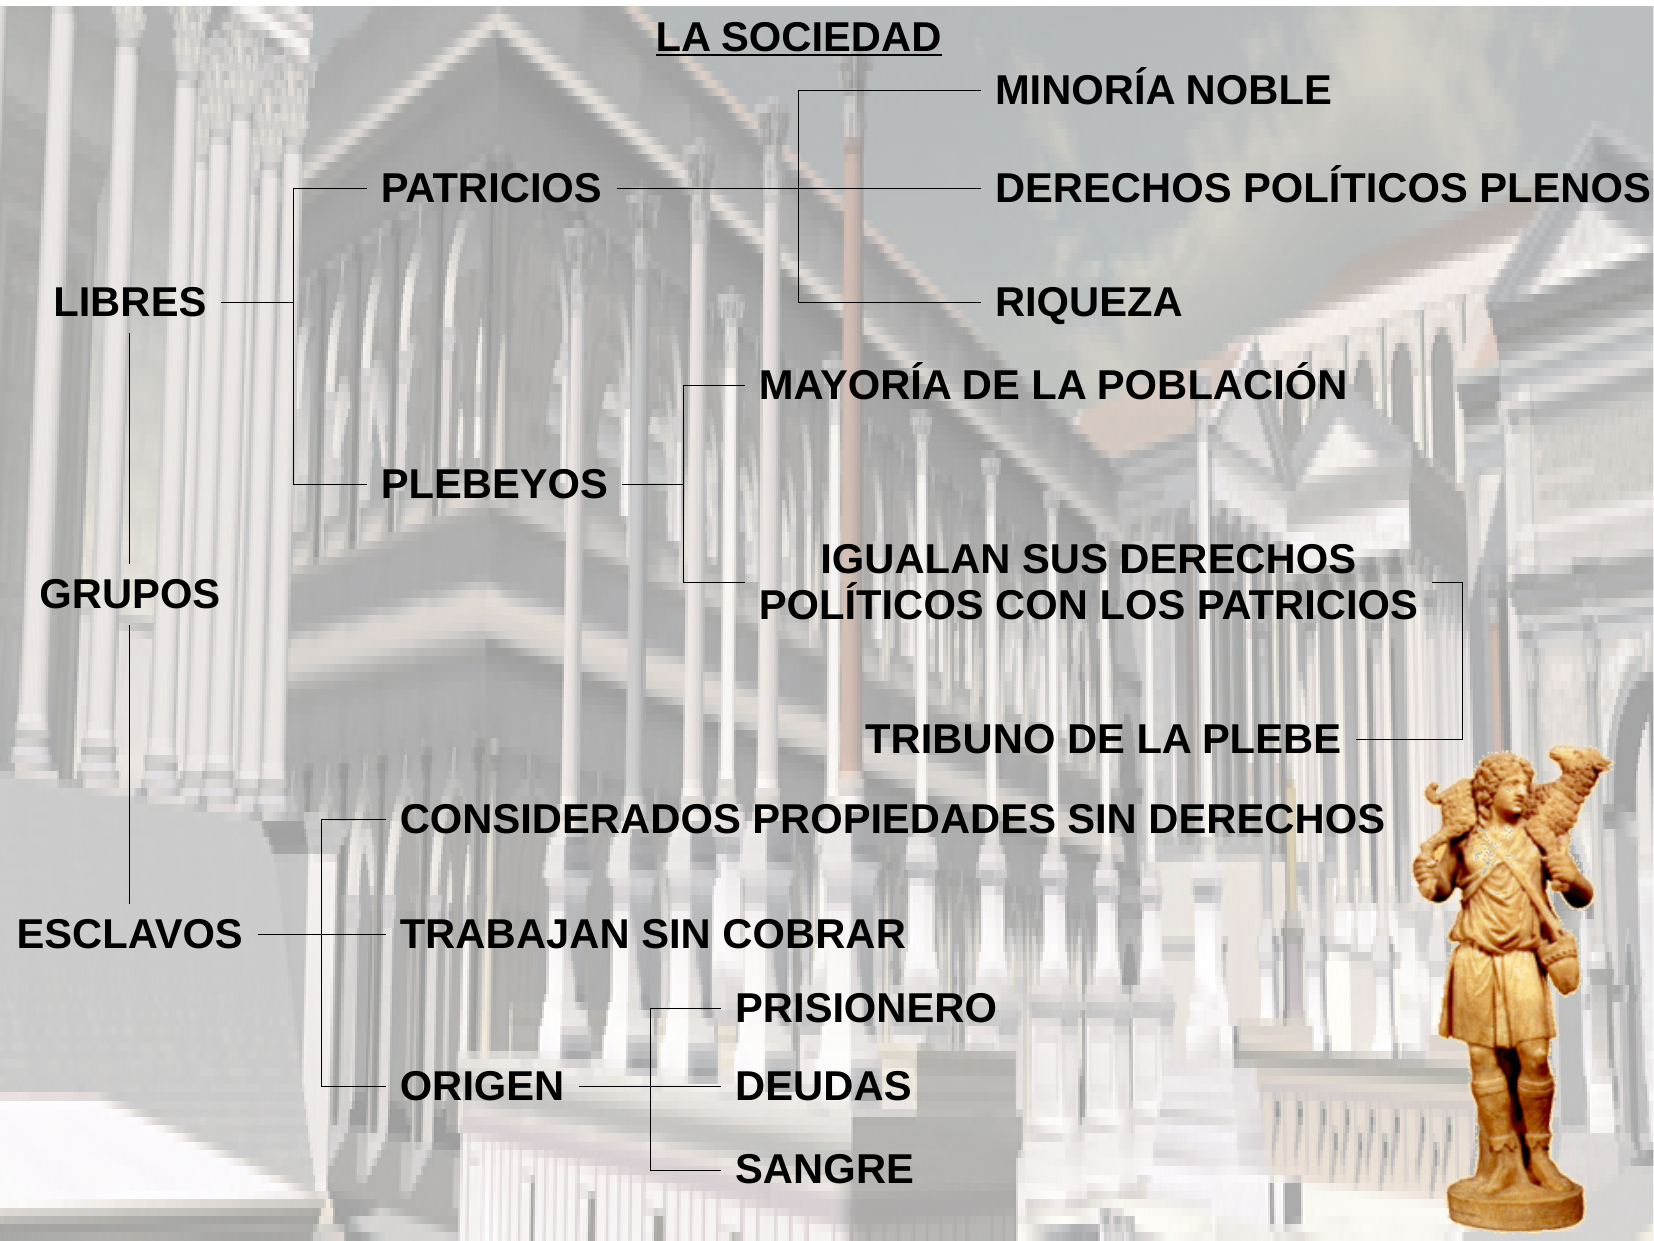

LA SOCIEDAD
MINORÍA NOBLE
PATRICIOS
DERECHOS POLÍTICOS PLENOS
LIBRES
RIQUEZA
MAYORÍA DE LA POBLACIÓN
PLEBEYOS
IGUALAN SUS DERECHOS
POLÍTICOS CON LOS PATRICIOS
GRUPOS
TRIBUNO DE LA PLEBE
CONSIDERADOS PROPIEDADES SIN DERECHOS
ESCLAVOS
TRABAJAN SIN COBRAR
PRISIONERO
ORIGEN
DEUDAS
SANGRE